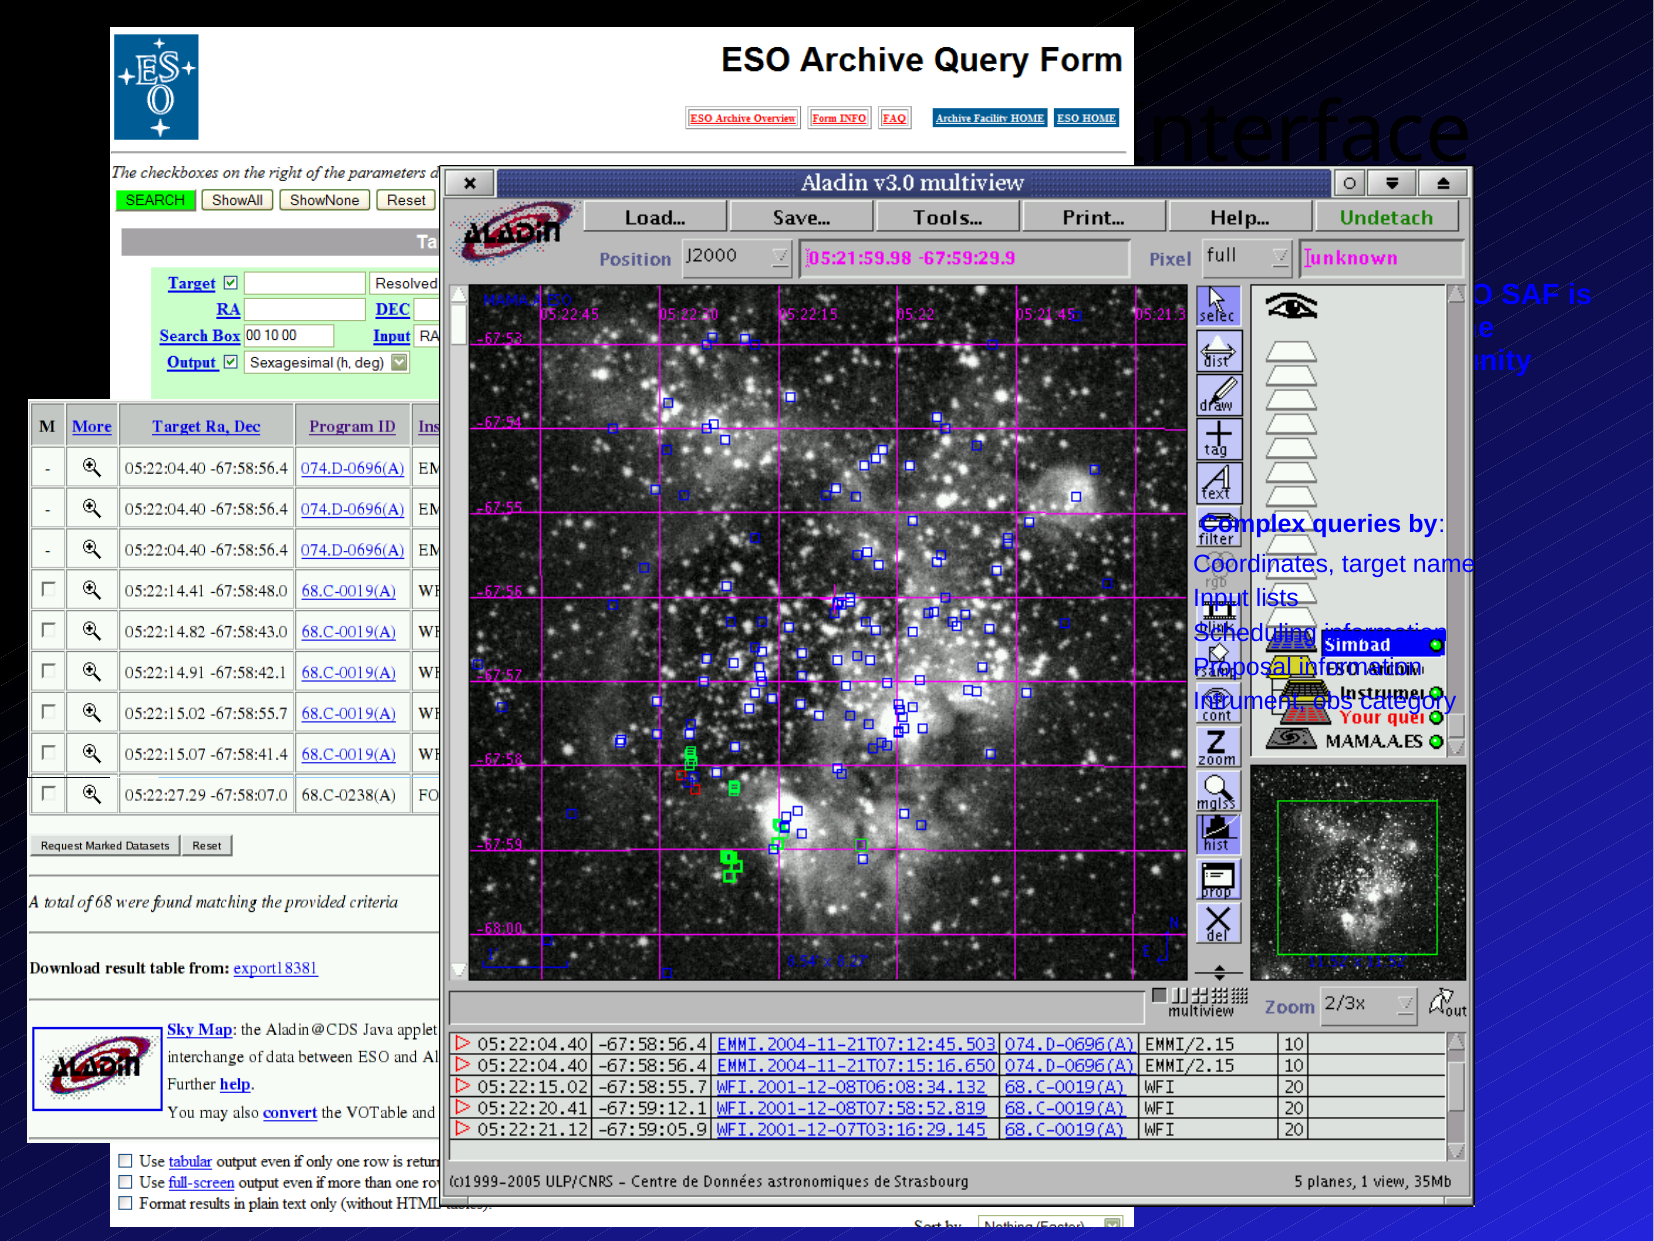

# ESO Science Archive New Interface A first step towards a VO-compliant interface
As of 4 Apr 2005, ESO SAF is open worldwide to the astronomical community
 Complex queries by:
 Coordinates, target name
 Input lists
 Scheduling information
 Proposal information
 Intrument, obs category
VO Table